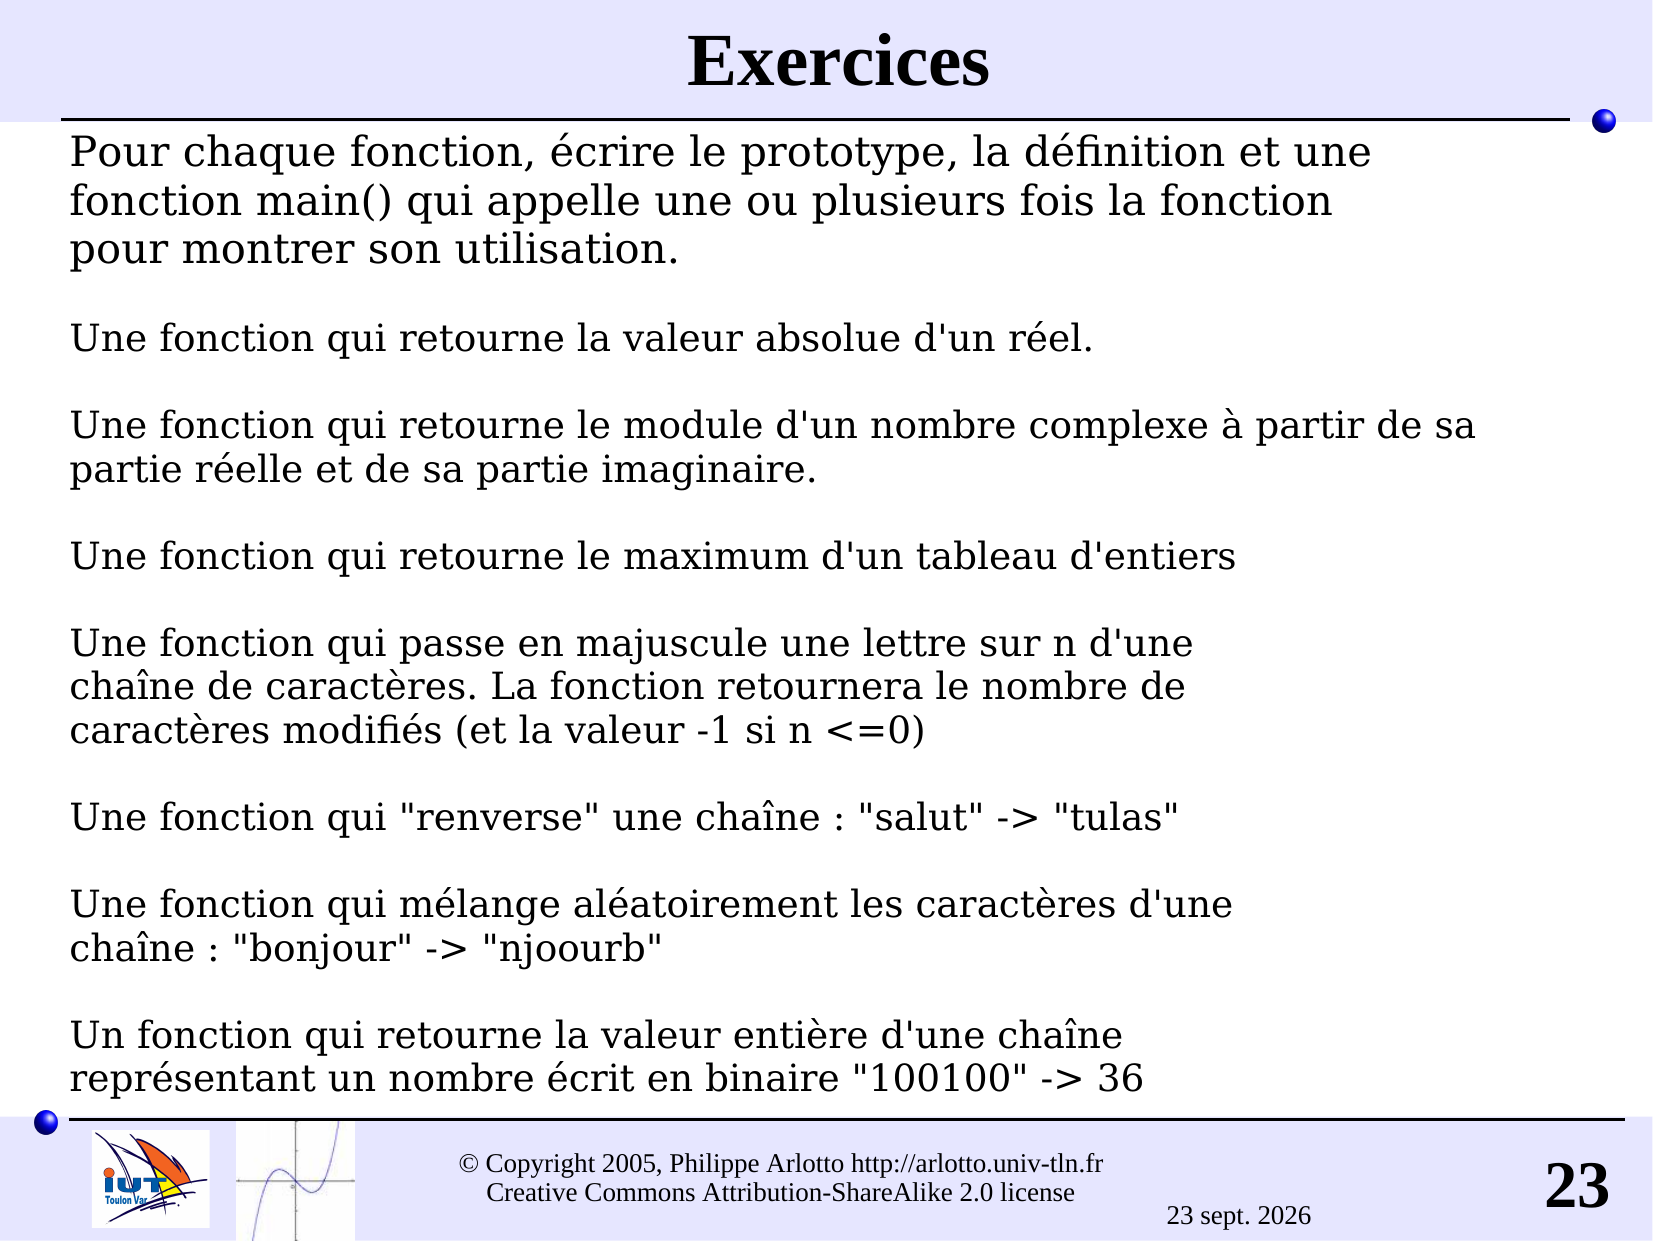

# Exercices
Pour chaque fonction, écrire le prototype, la définition et une
fonction main() qui appelle une ou plusieurs fois la fonction
pour montrer son utilisation.
Une fonction qui retourne la valeur absolue d'un réel.
Une fonction qui retourne le module d'un nombre complexe à partir de sa
partie réelle et de sa partie imaginaire.
Une fonction qui retourne le maximum d'un tableau d'entiers
Une fonction qui passe en majuscule une lettre sur n d'une
chaîne de caractères. La fonction retournera le nombre de
caractères modifiés (et la valeur -1 si n <=0)
Une fonction qui "renverse" une chaîne : "salut" -> "tulas"
Une fonction qui mélange aléatoirement les caractères d'une
chaîne : "bonjour" -> "njoourb"
Un fonction qui retourne la valeur entière d'une chaîne
représentant un nombre écrit en binaire "100100" -> 36